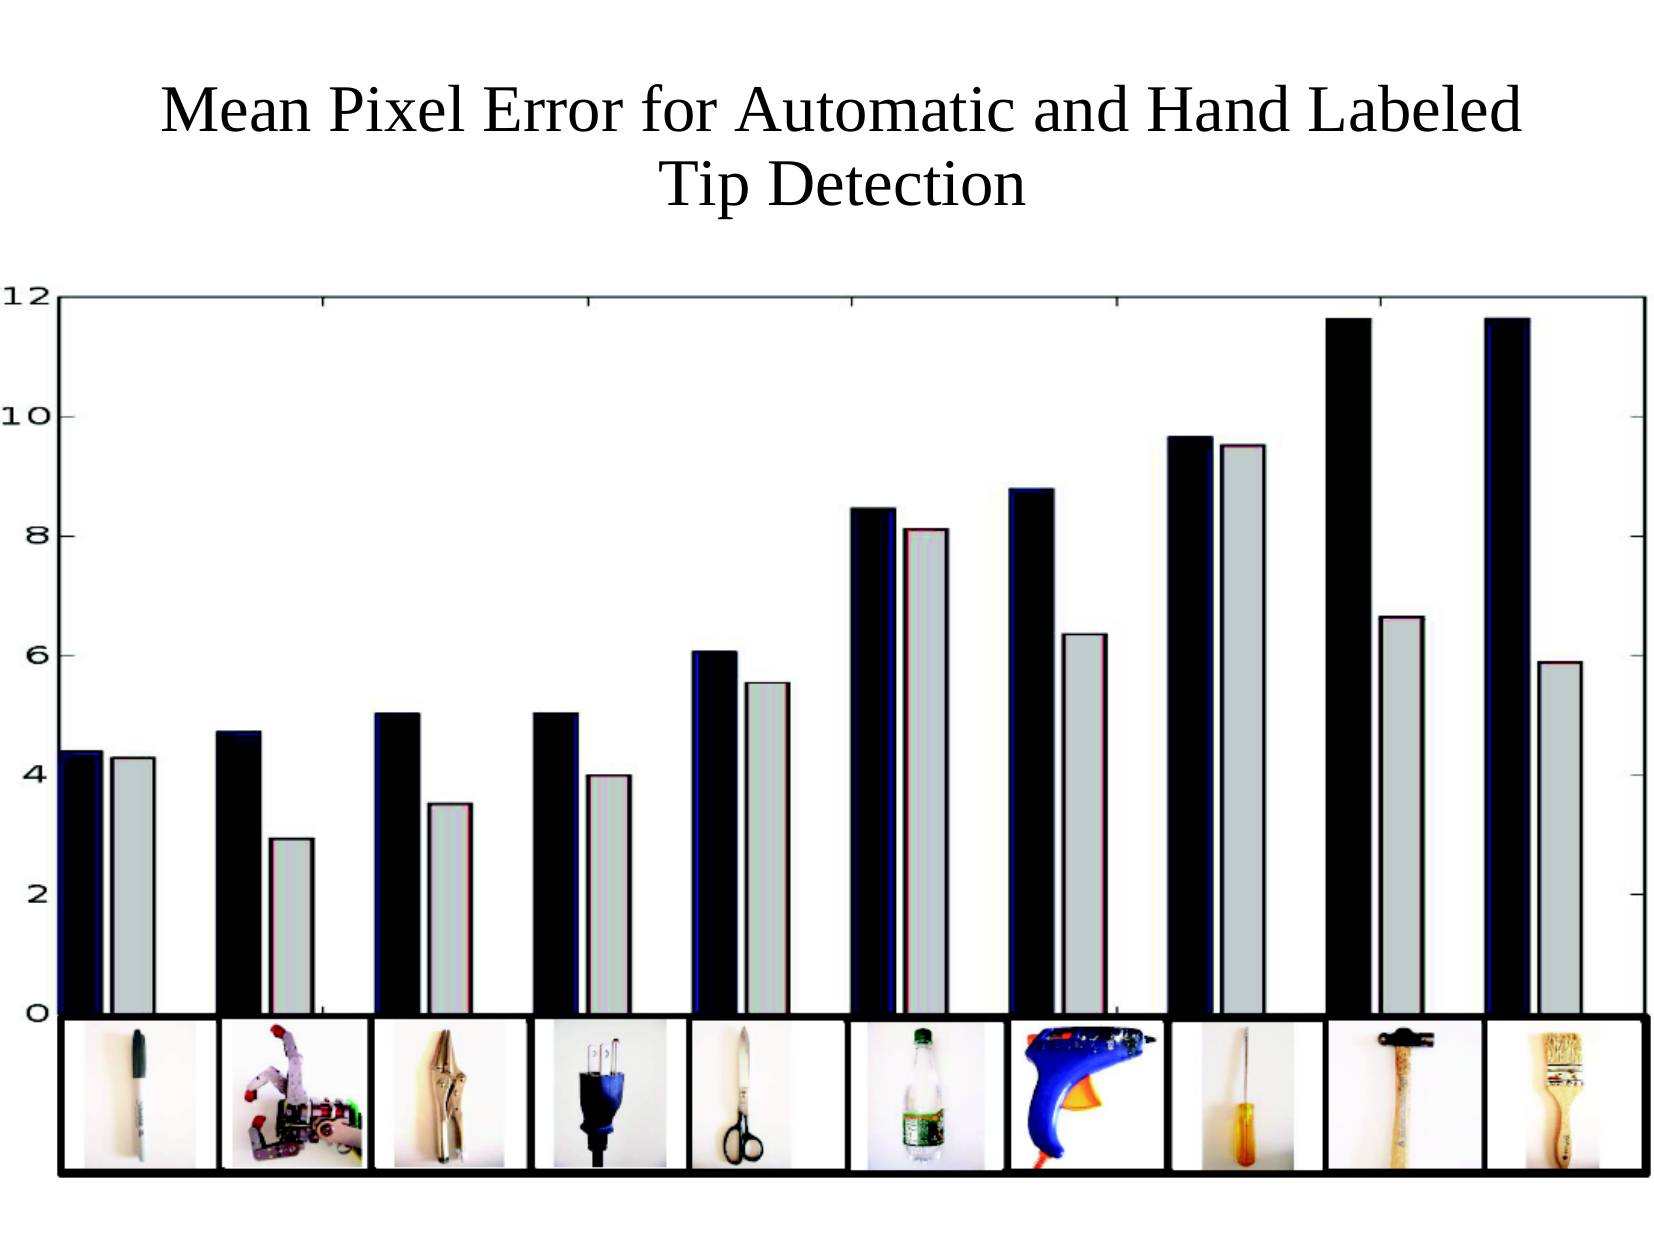

# Mean Pixel Error for Automatic and Hand Labeled Tip Detection